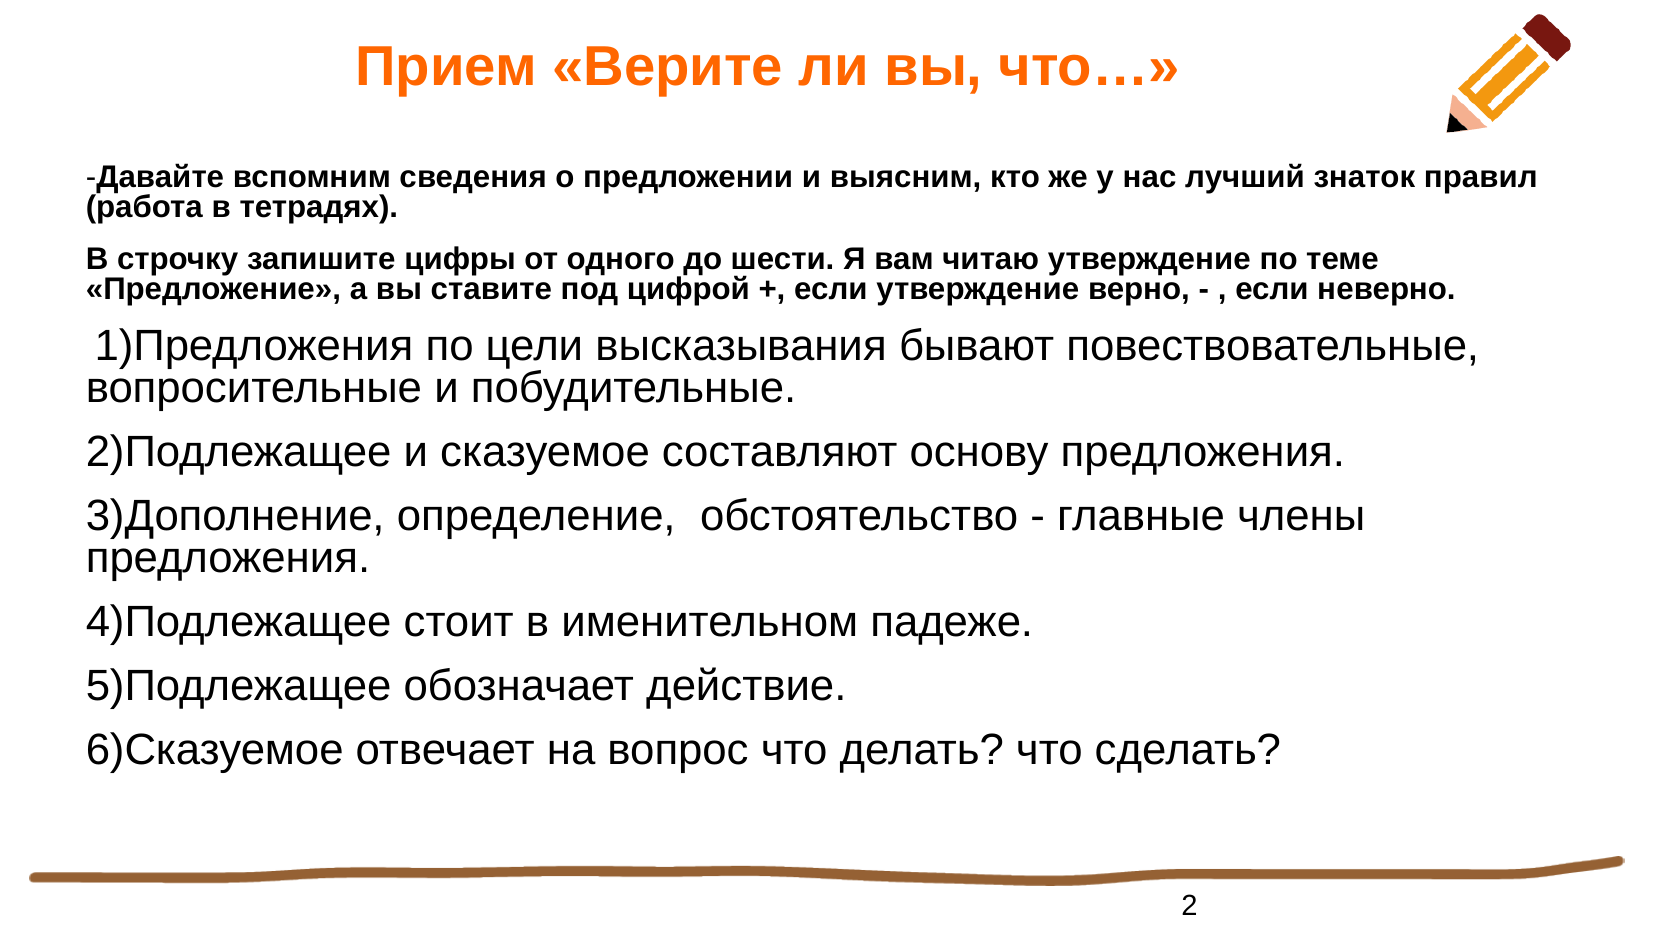

# Прием «Верите ли вы, что…»
-Давайте вспомним сведения о предложении и выясним, кто же у нас лучший знаток правил (работа в тетрадях).
В строчку запишите цифры от одного до шести. Я вам читаю утверждение по теме «Предложение», а вы ставите под цифрой +, если утверждение верно, - , если неверно.
 1)Предложения по цели высказывания бывают повествовательные, вопросительные и побудительные.
2)Подлежащее и сказуемое составляют основу предложения.
3)Дополнение, определение, обстоятельство - главные члены предложения.
4)Подлежащее стоит в именительном падеже.
5)Подлежащее обозначает действие.
6)Сказуемое отвечает на вопрос что делать? что сделать?